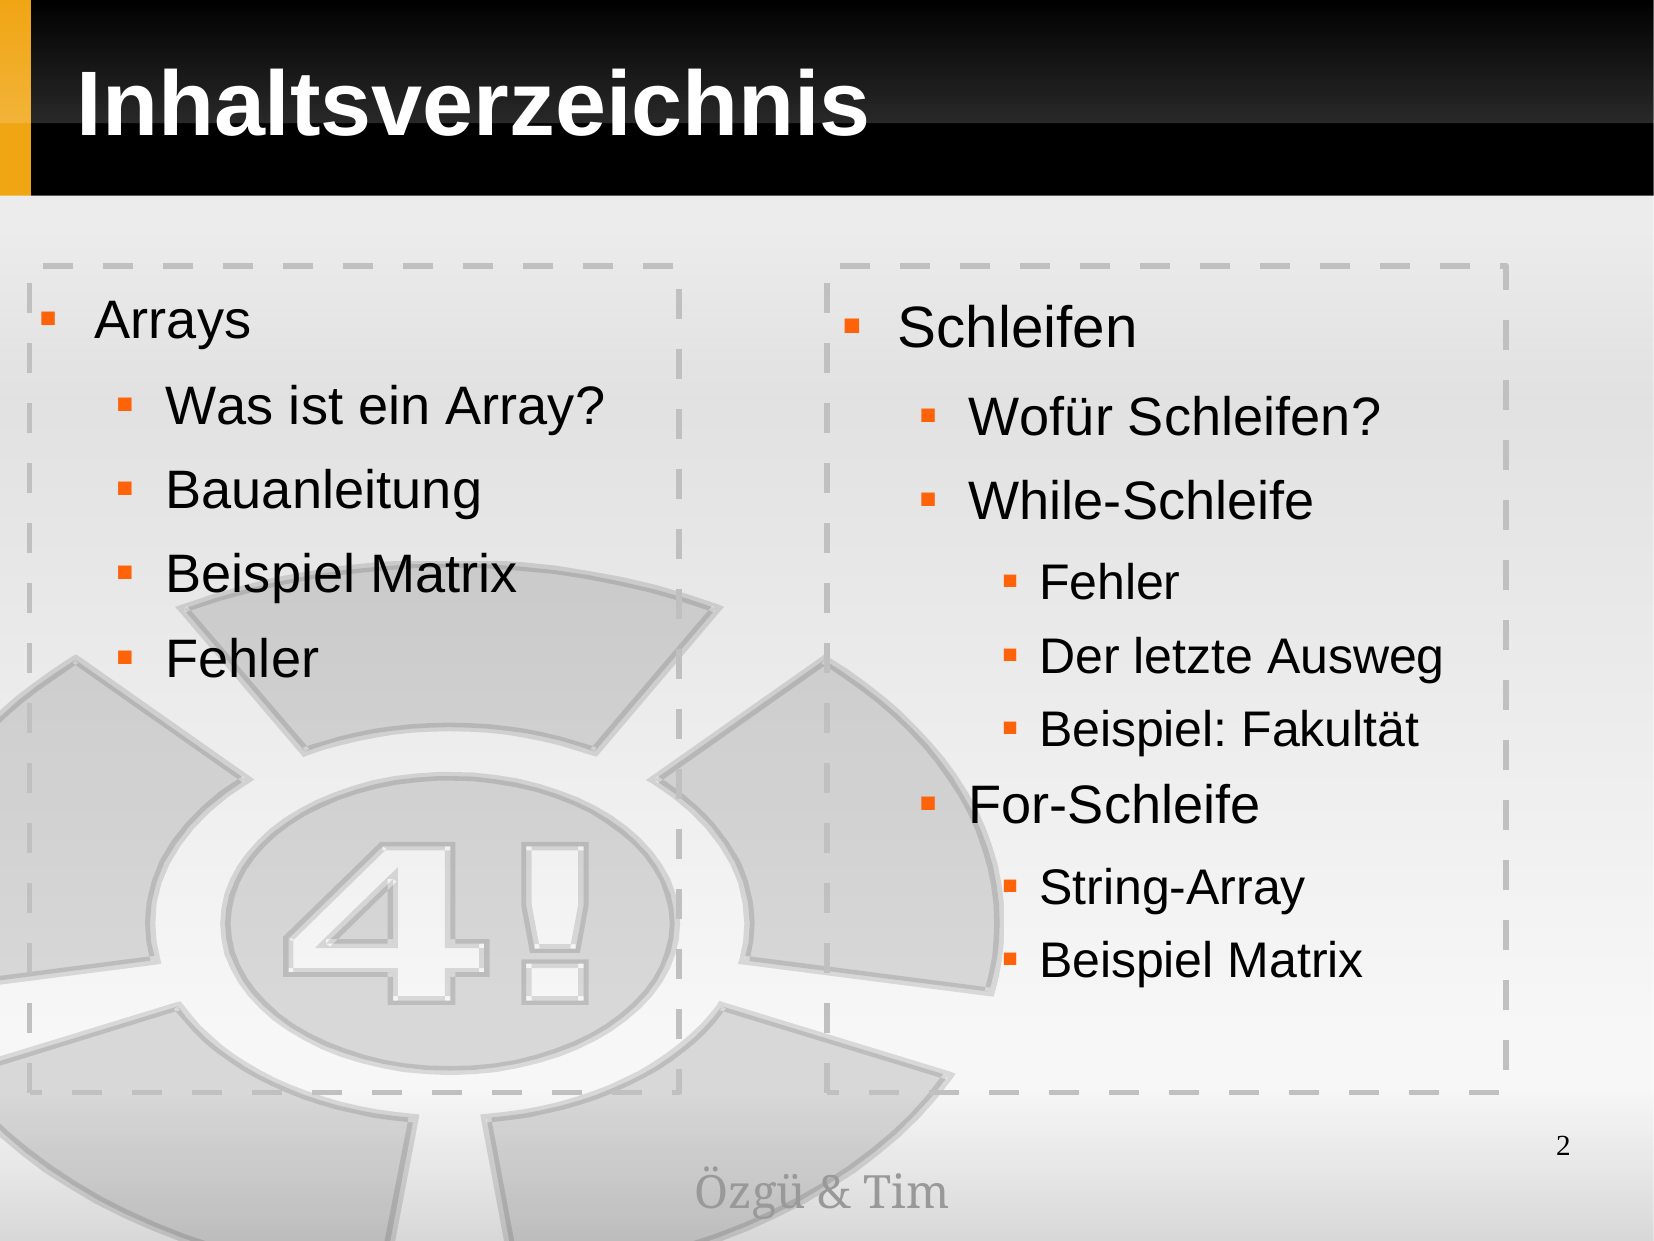

# Inhaltsverzeichnis
Arrays
Was ist ein Array?
Bauanleitung
Beispiel Matrix
Fehler
Schleifen
Wofür Schleifen?
While-Schleife
Fehler
Der letzte Ausweg
Beispiel: Fakultät
For-Schleife
String-Array
Beispiel Matrix
2
Özgü & Tim